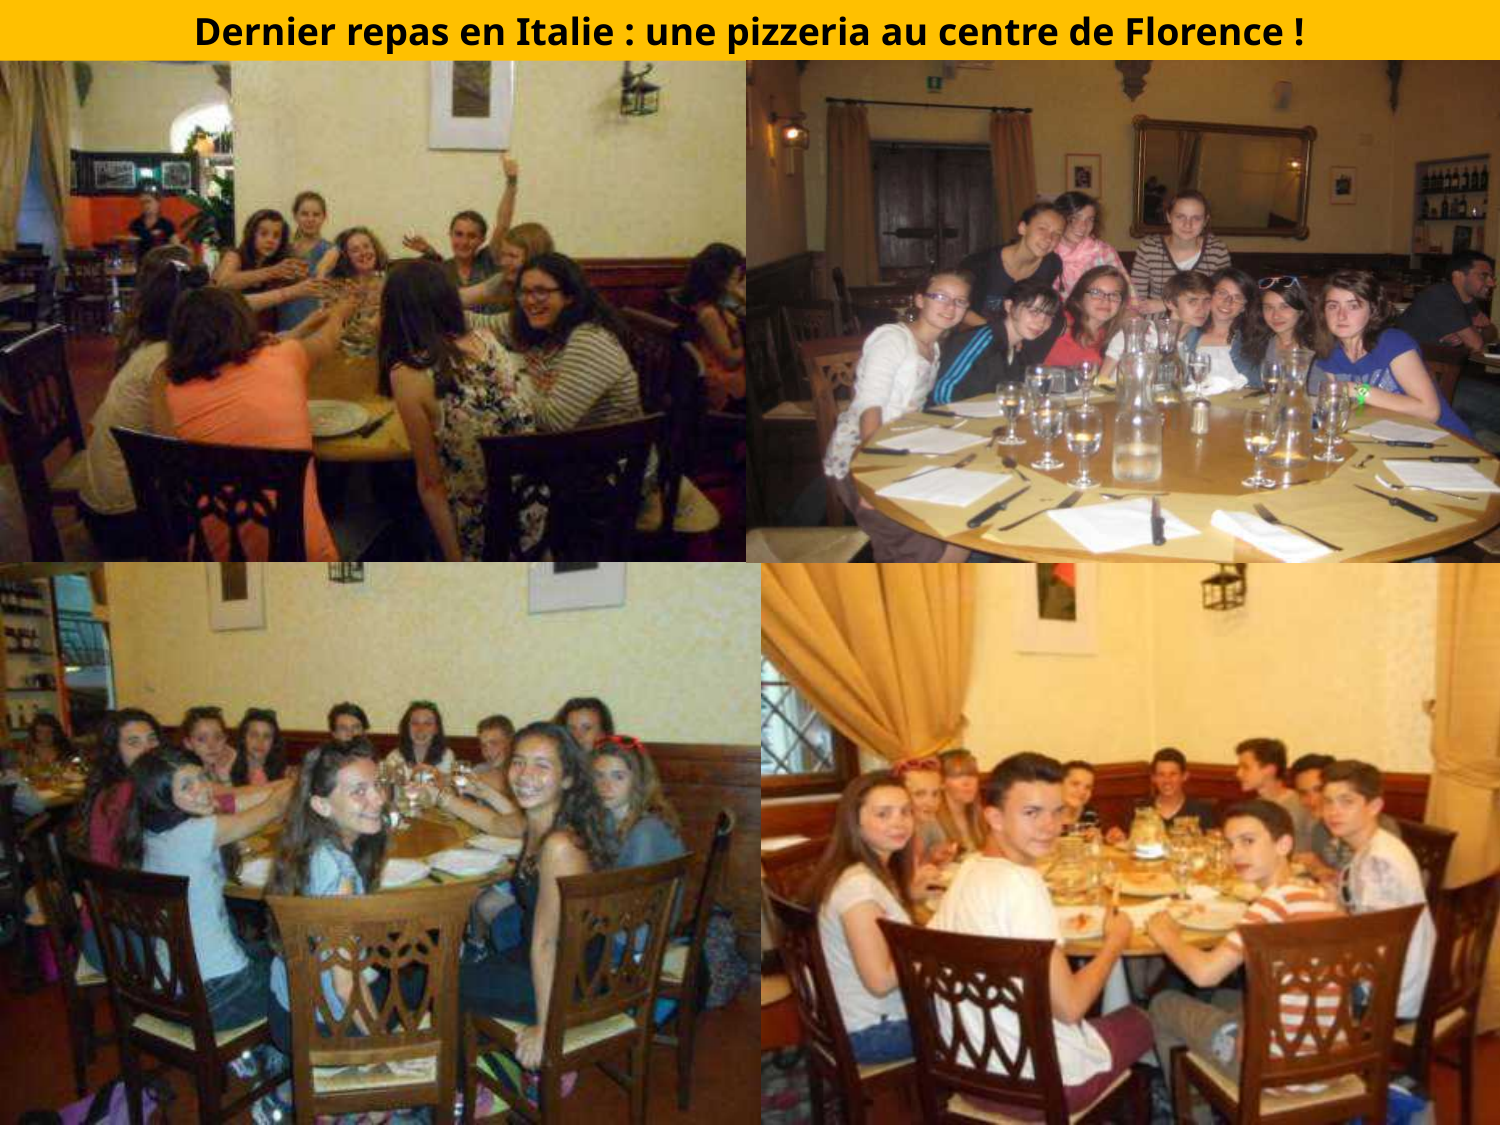

Dernier repas en Italie : une pizzeria au centre de Florence !